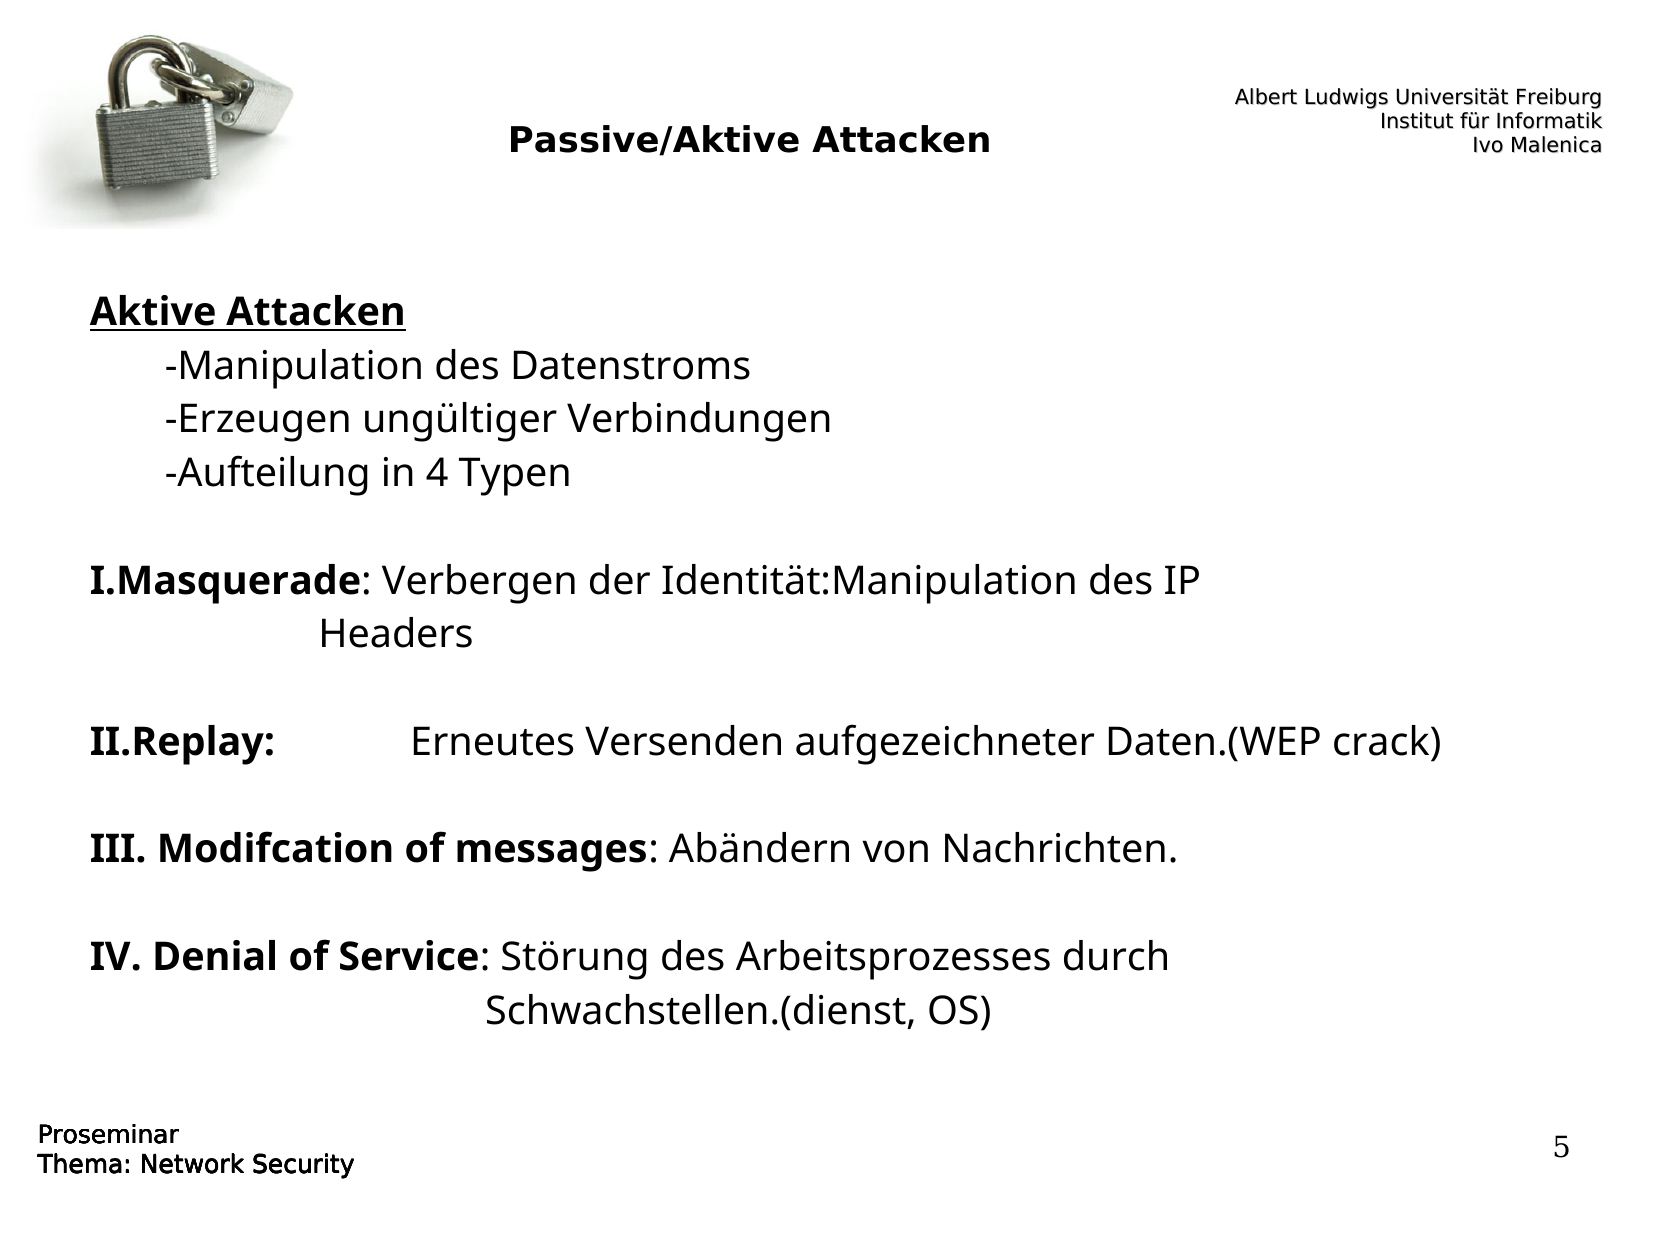

Albert Ludwigs Universität Freiburg
Institut für Informatik
Ivo Malenica
Passive/Aktive Attacken
Aktive Attacken
	-Manipulation des Datenstroms
	-Erzeugen ungültiger Verbindungen
	-Aufteilung in 4 Typen
I.Masquerade: Verbergen der Identität:Manipulation des IP 						 Headers
II.Replay: 		 Erneutes Versenden aufgezeichneter Daten.(WEP crack)
III. Modifcation of messages: Abändern von Nachrichten.
IV. Denial of Service: Störung des Arbeitsprozesses durch 								 		 Schwachstellen.(dienst, OS)
# Proseminar Thema: Network Security
Proseminar
Thema: Network Security
Proseminar
Thema: Network Security
Proseminar
Thema: Network Security
Proseminar
Thema: Network Security
5